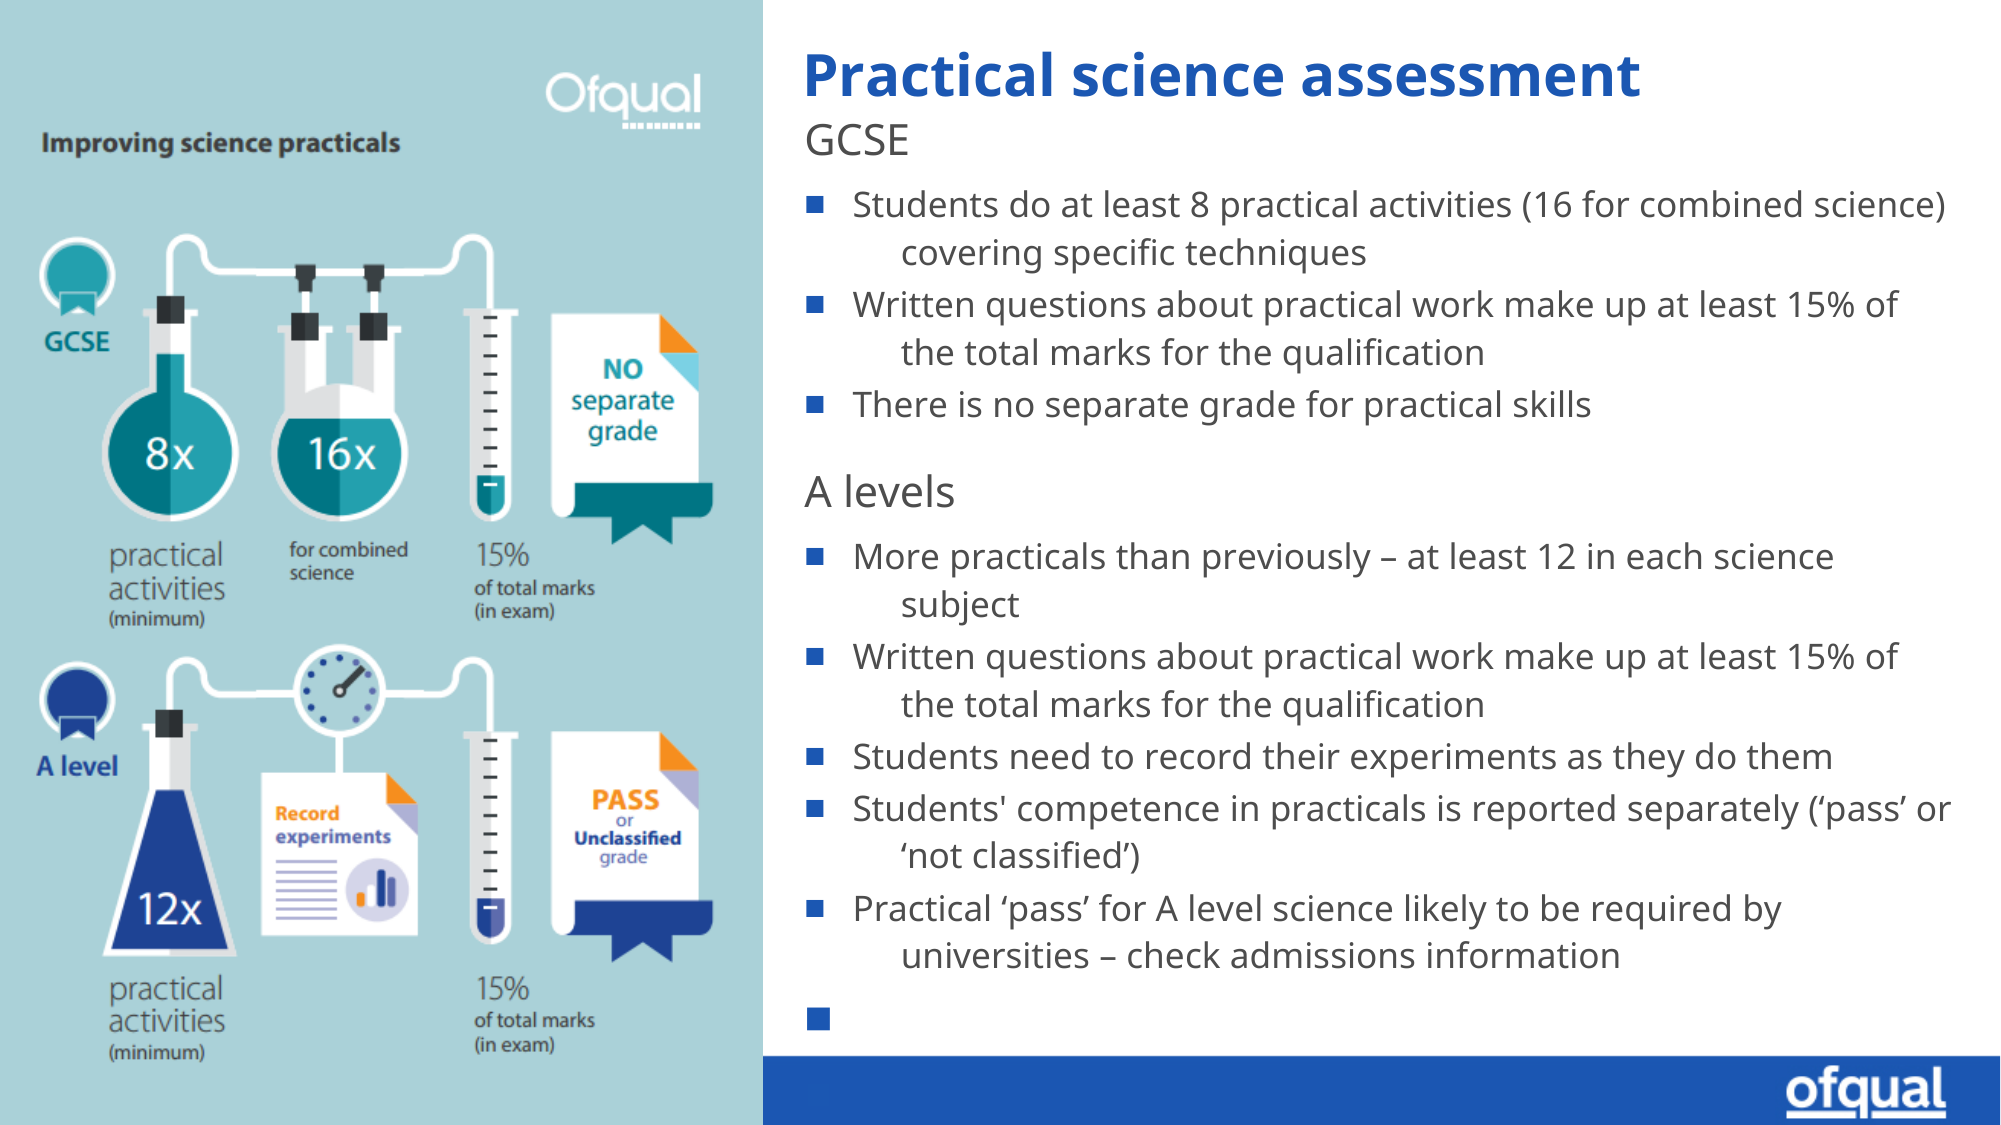

Practical science assessment
# GCSE
Students do at least 8 practical activities (16 for combined science) covering specific techniques
Written questions about practical work make up at least 15% of the total marks for the qualification
There is no separate grade for practical skills
A levels
More practicals than previously – at least 12 in each science subject
Written questions about practical work make up at least 15% of the total marks for the qualification
Students need to record their experiments as they do them
Students' competence in practicals is reported separately (‘pass’ or ‘not classified’)
Practical ‘pass’ for A level science likely to be required by universities – check admissions information